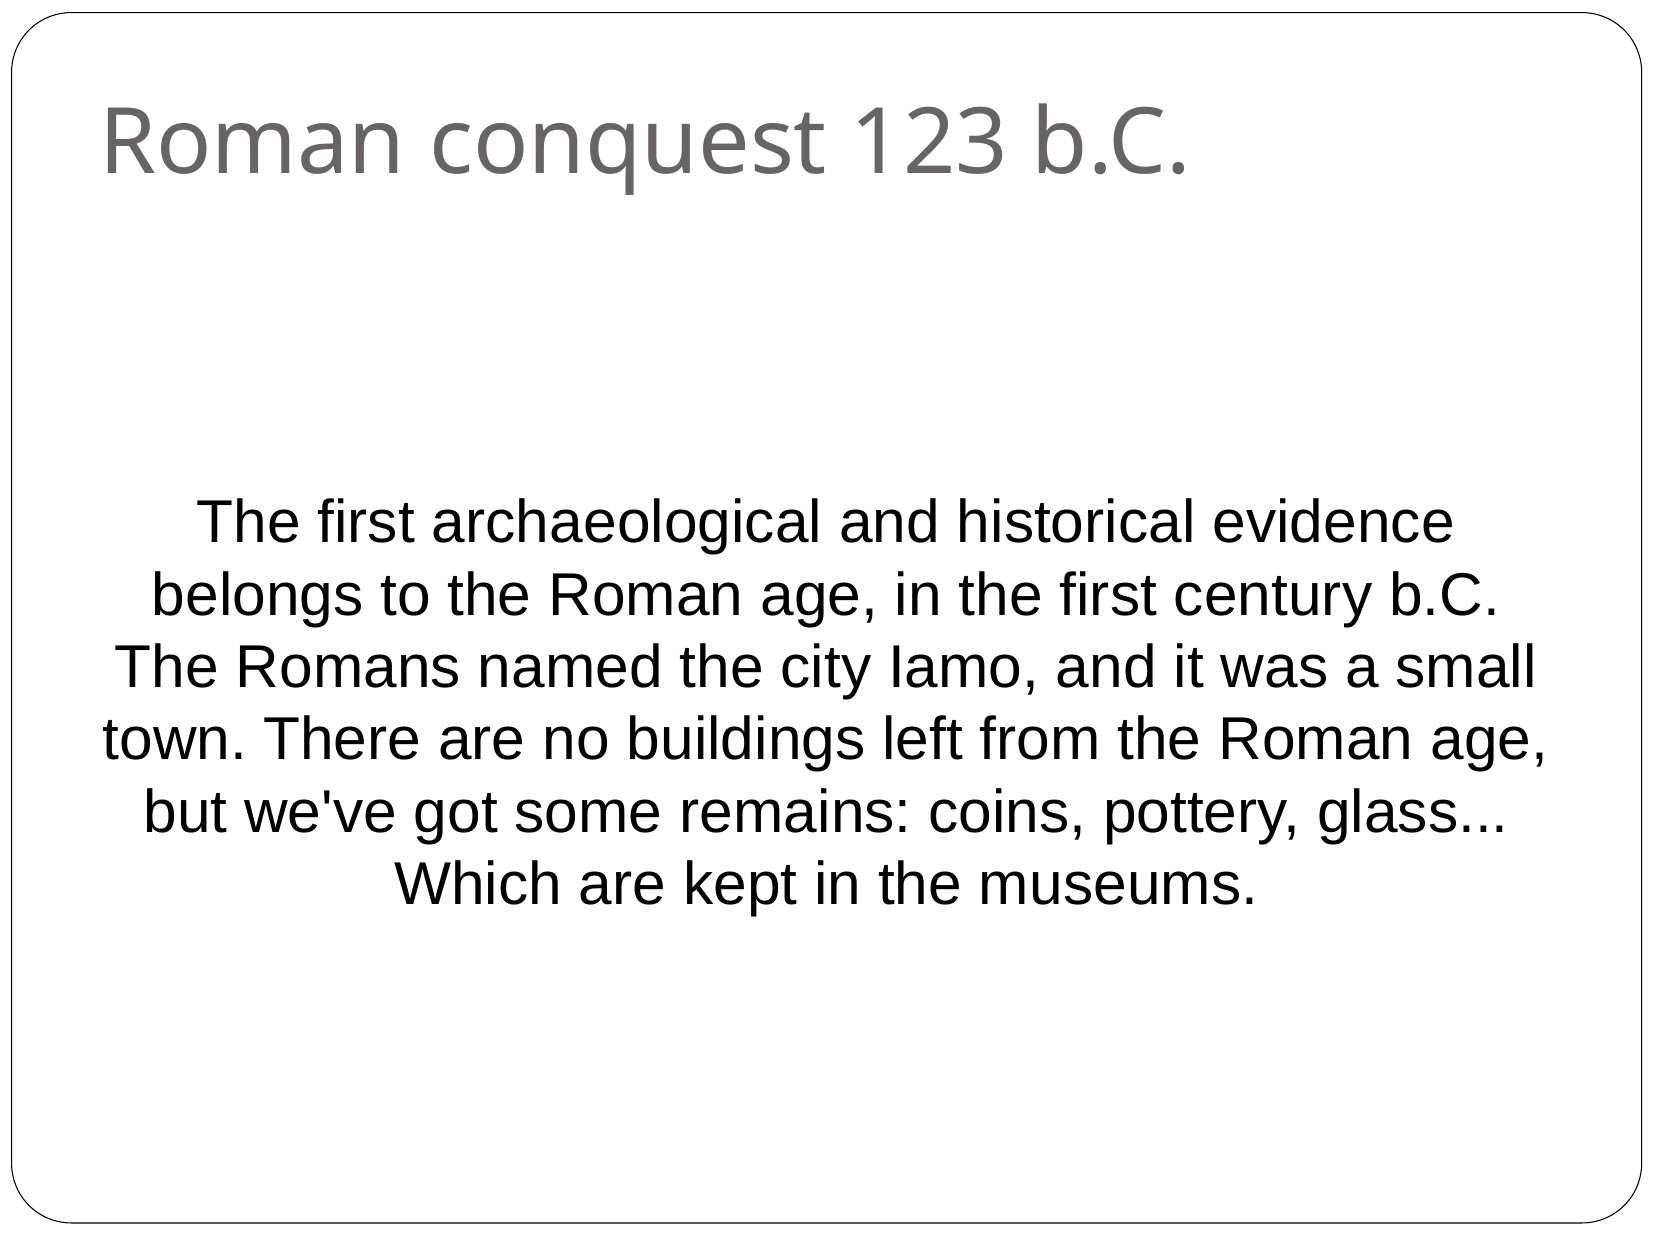

Roman conquest 123 b.C.
# The first archaeological and historical evidence belongs to the Roman age, in the first century b.C. The Romans named the city Iamo, and it was a small town. There are no buildings left from the Roman age, but we've got some remains: coins, pottery, glass... Which are kept in the museums.